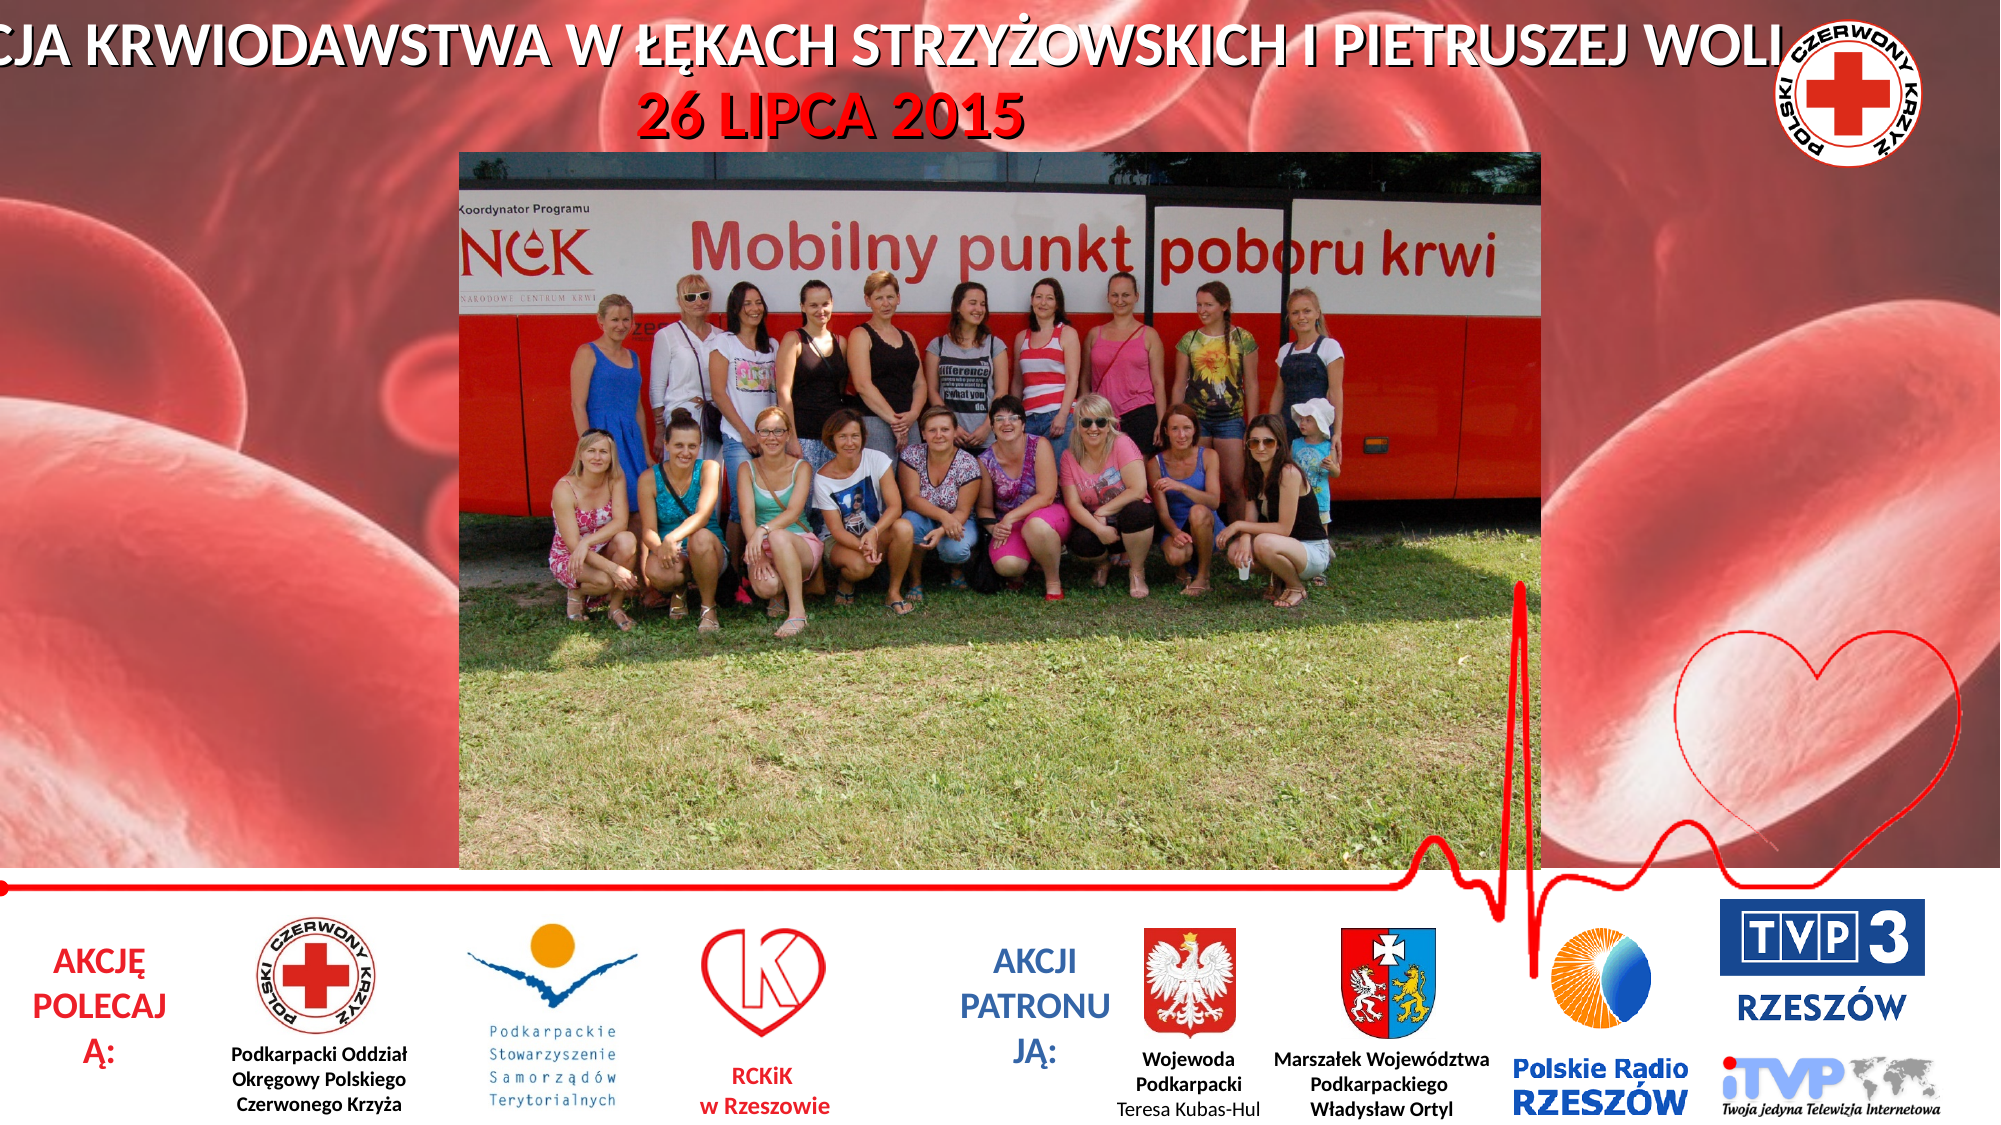

# V Akcja Krwiodawstwa w Łękach Strzyżowskich i Pietruszej Woli 26 lipca 2015
Akcję polecają:
Akcji patronują:
Podkarpacki Oddział Okręgowy Polskiego Czerwonego Krzyża
Wojewoda Podkarpacki
Teresa Kubas-Hul
Marszałek Województwa Podkarpackiego
Władysław Ortyl
RCKiK
w Rzeszowie